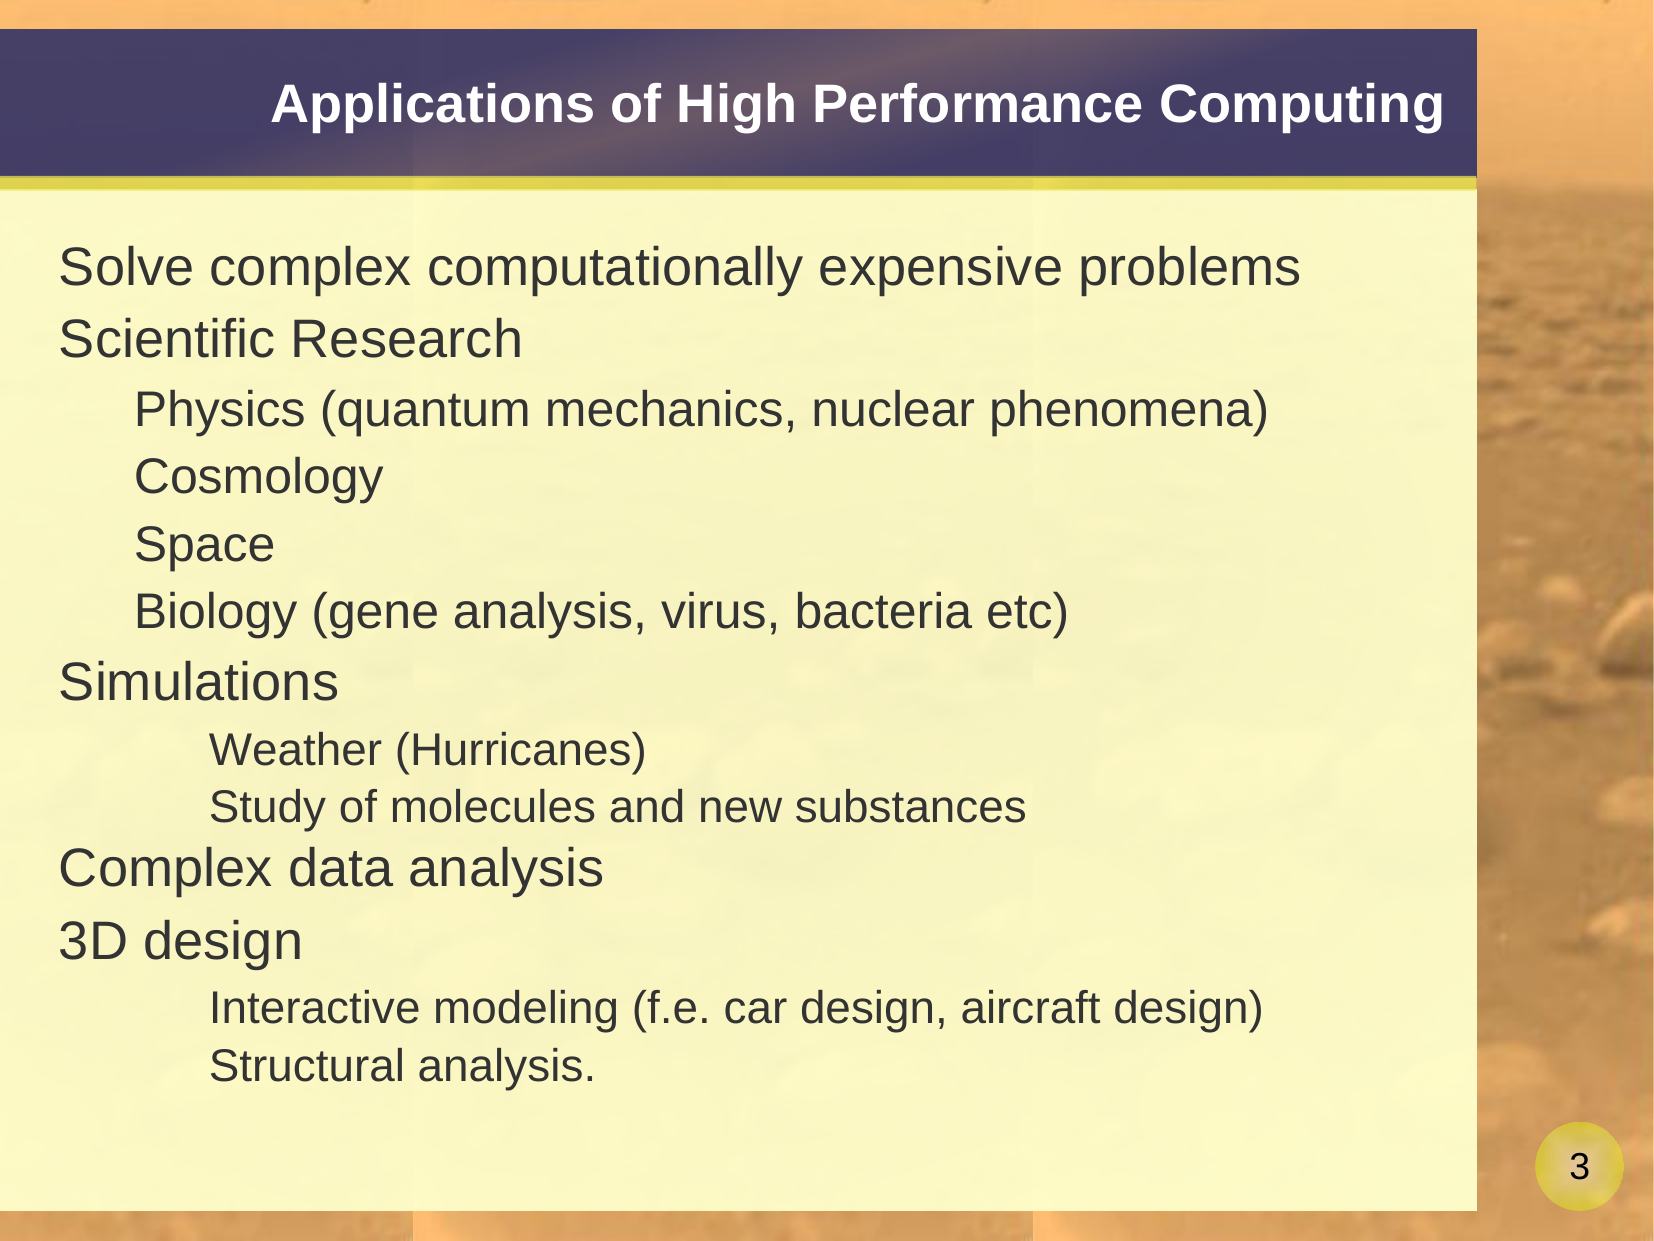

# Applications of High Performance Computing
Solve complex computationally expensive problems
Scientific Research
Physics (quantum mechanics, nuclear phenomena)
Cosmology
Space
Biology (gene analysis, virus, bacteria etc)
Simulations
Weather (Hurricanes)
Study of molecules and new substances
Complex data analysis
3D design
Interactive modeling (f.e. car design, aircraft design)
Structural analysis.